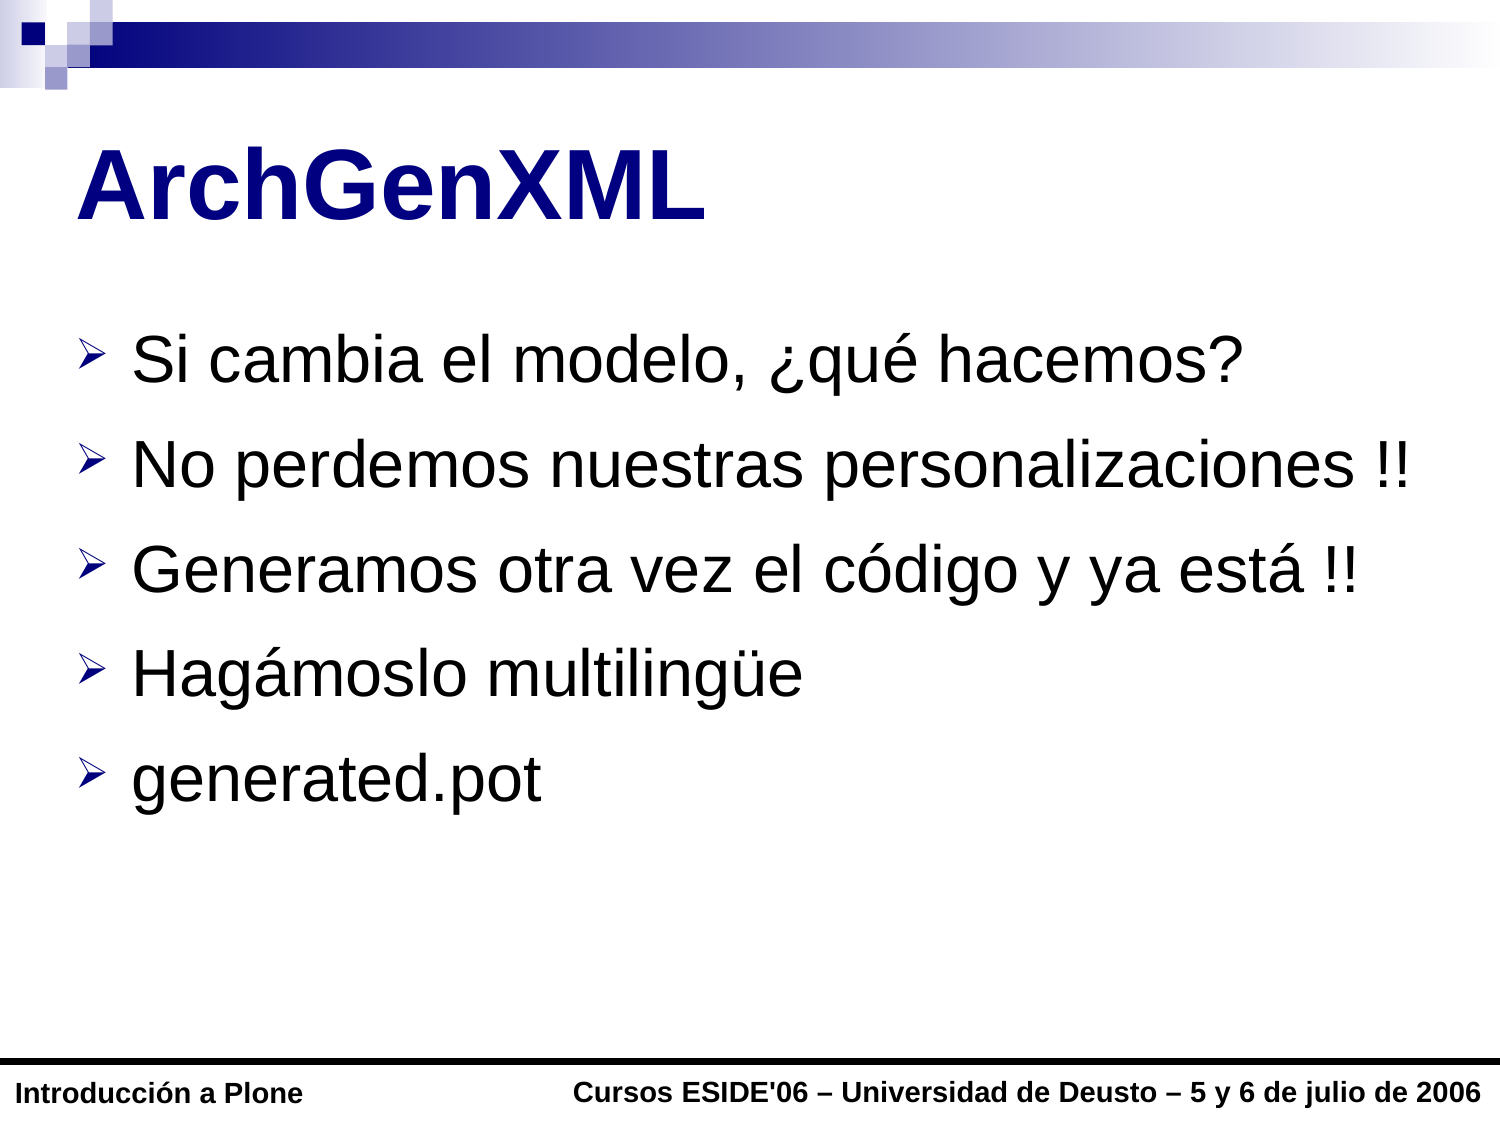

# ArchGenXML
Si cambia el modelo, ¿qué hacemos?
No perdemos nuestras personalizaciones !!
Generamos otra vez el código y ya está !!
Hagámoslo multilingüe
generated.pot